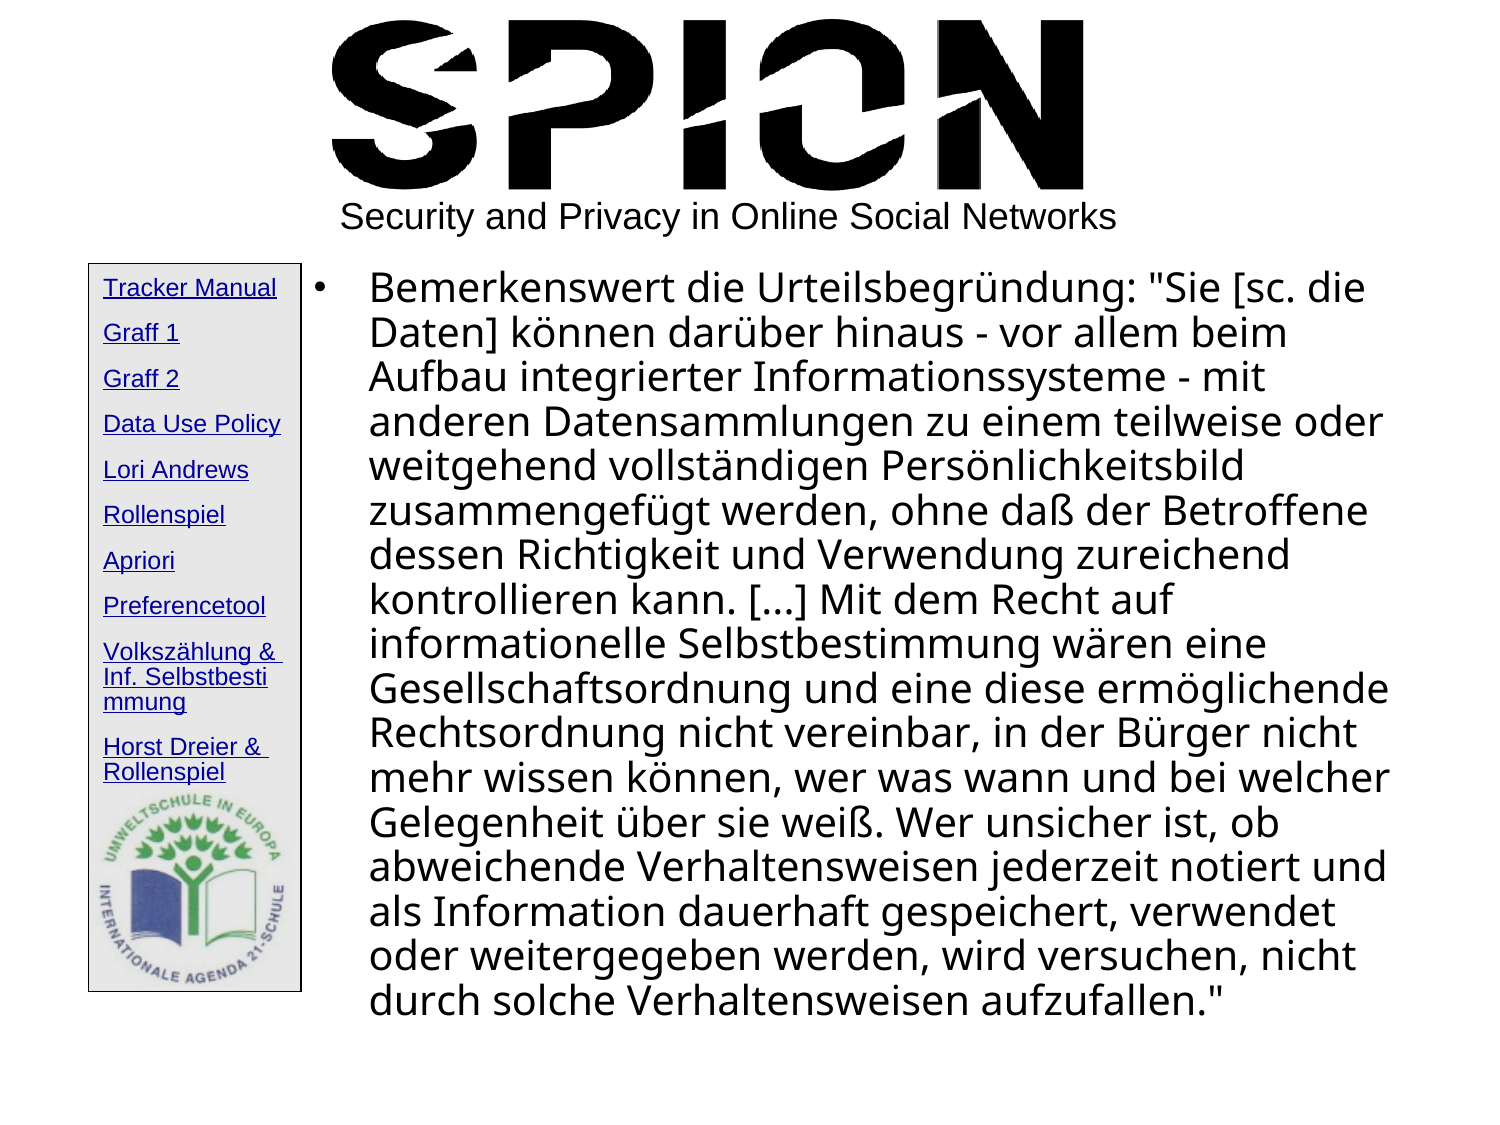

# Bemerkenswert die Urteilsbegründung: "Sie [sc. die Daten] können darüber hinaus - vor allem beim Aufbau integrierter Informationssysteme - mit anderen Datensammlungen zu einem teilweise oder weitgehend vollständigen Persönlichkeitsbild zusammengefügt werden, ohne daß der Betroffene dessen Richtigkeit und Verwendung zureichend kontrollieren kann. [...] Mit dem Recht auf informationelle Selbstbestimmung wären eine Gesellschaftsordnung und eine diese ermöglichende Rechtsordnung nicht vereinbar, in der Bürger nicht mehr wissen können, wer was wann und bei welcher Gelegenheit über sie weiß. Wer unsicher ist, ob abweichende Verhaltensweisen jederzeit notiert und als Information dauerhaft gespeichert, verwendet oder weitergegeben werden, wird versuchen, nicht durch solche Verhaltensweisen aufzufallen."